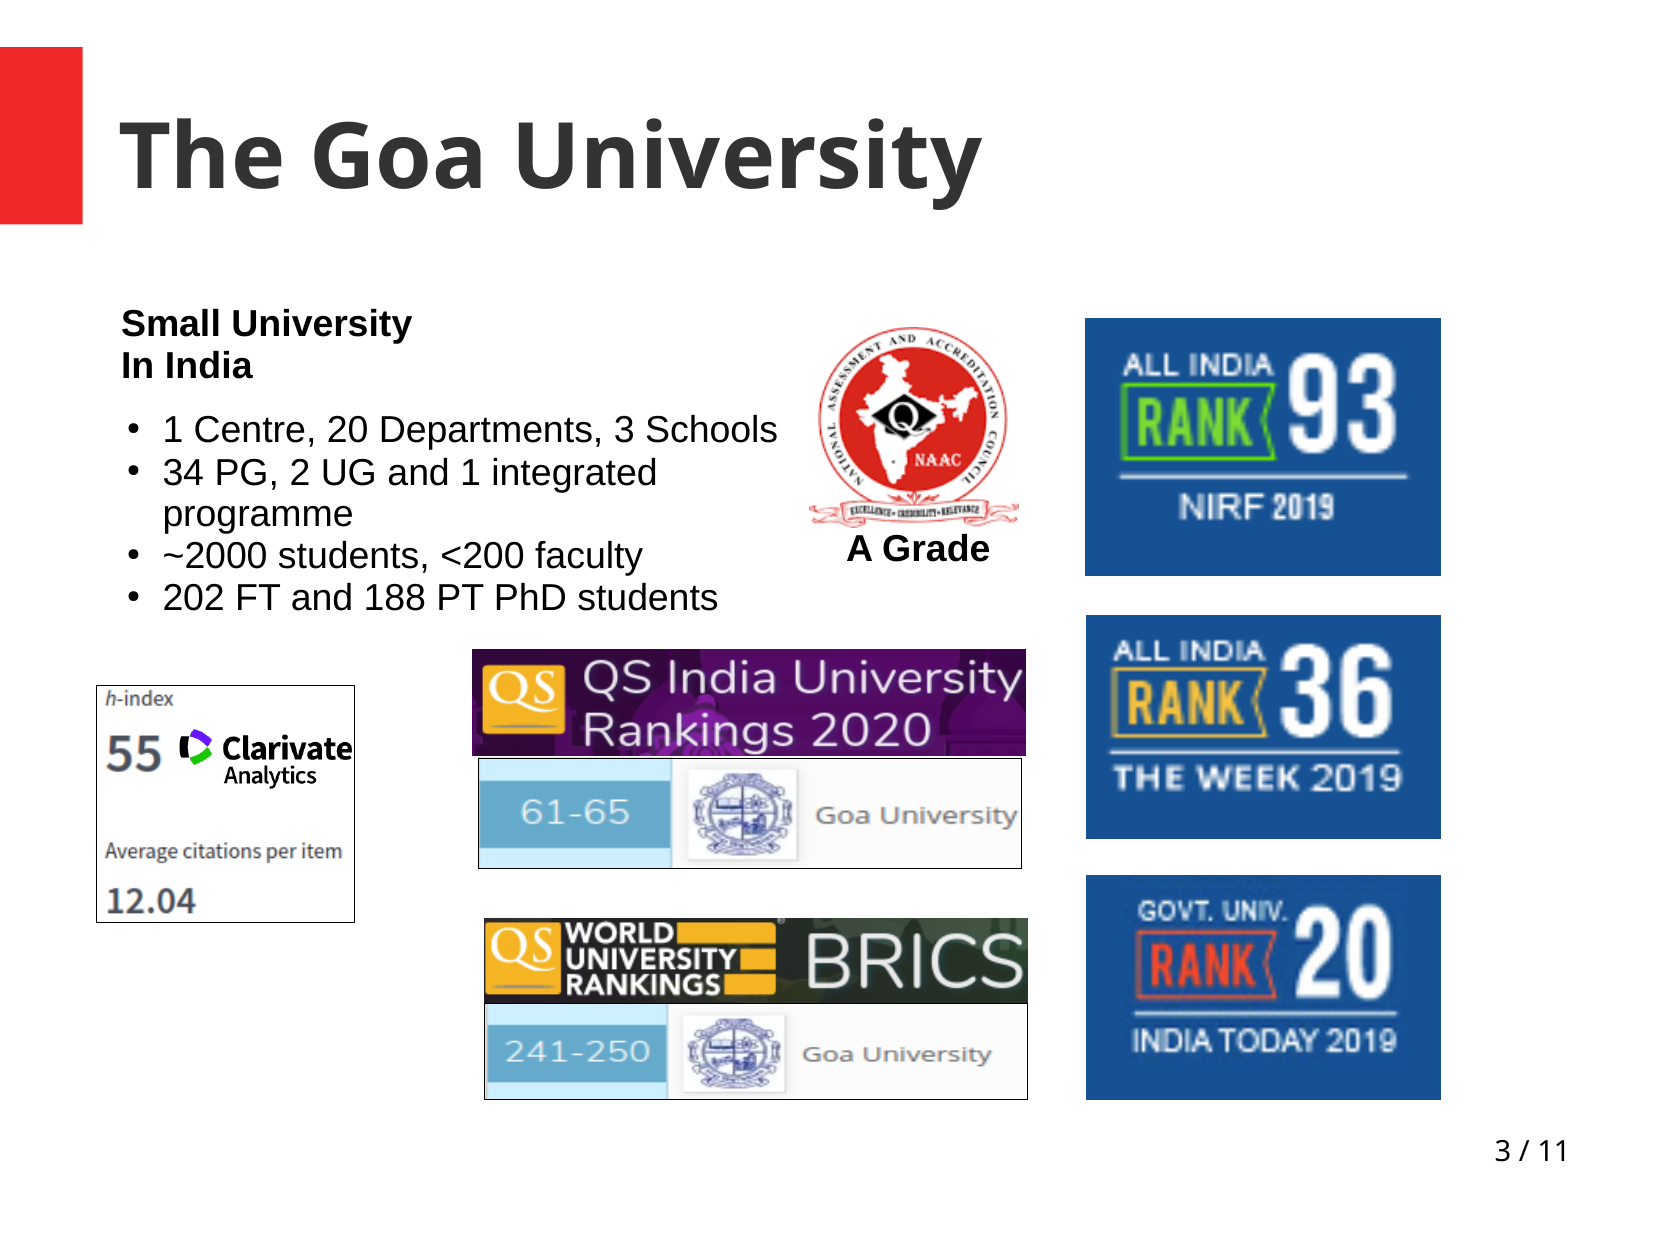

# The Goa University
Small University
In India
1 Centre, 20 Departments, 3 Schools
34 PG, 2 UG and 1 integrated programme
~2000 students, <200 faculty
202 FT and 188 PT PhD students
A Grade
3